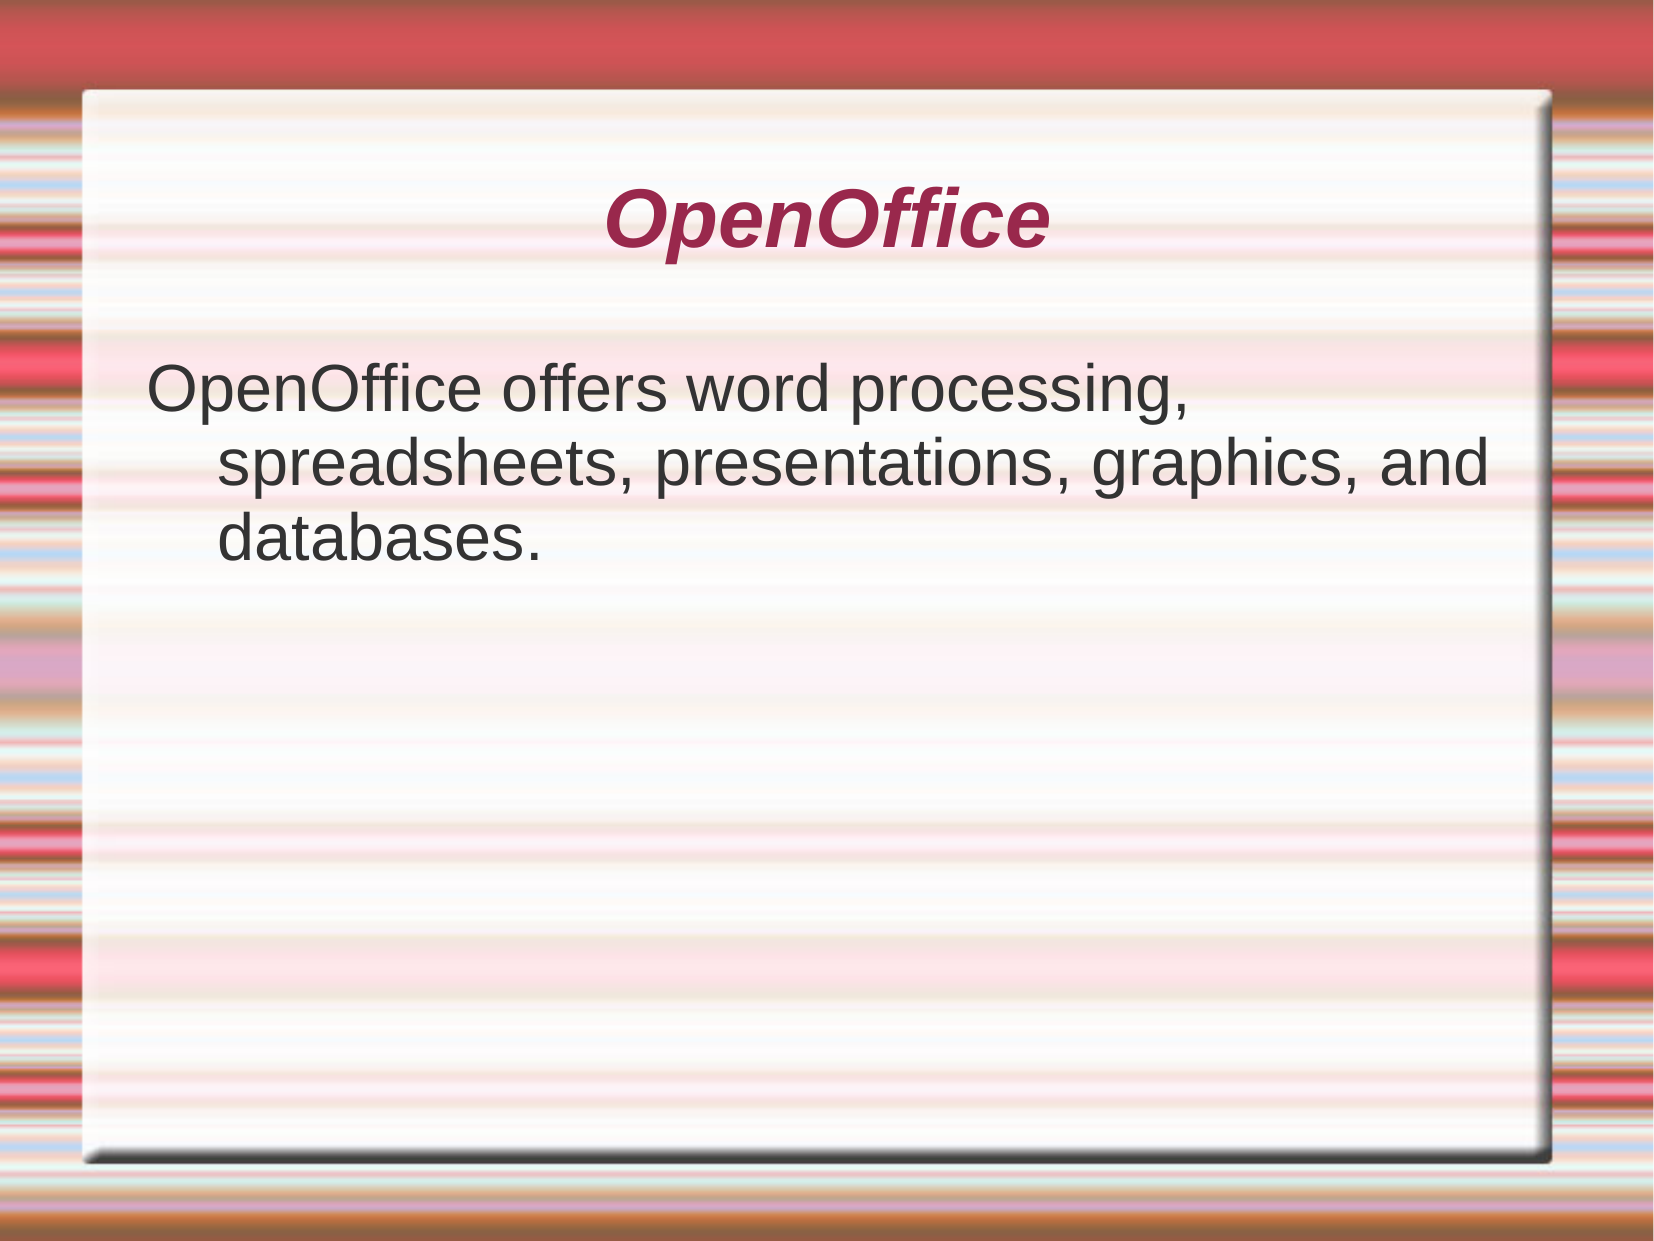

# OpenOffice
OpenOffice offers word processing, spreadsheets, presentations, graphics, and databases.